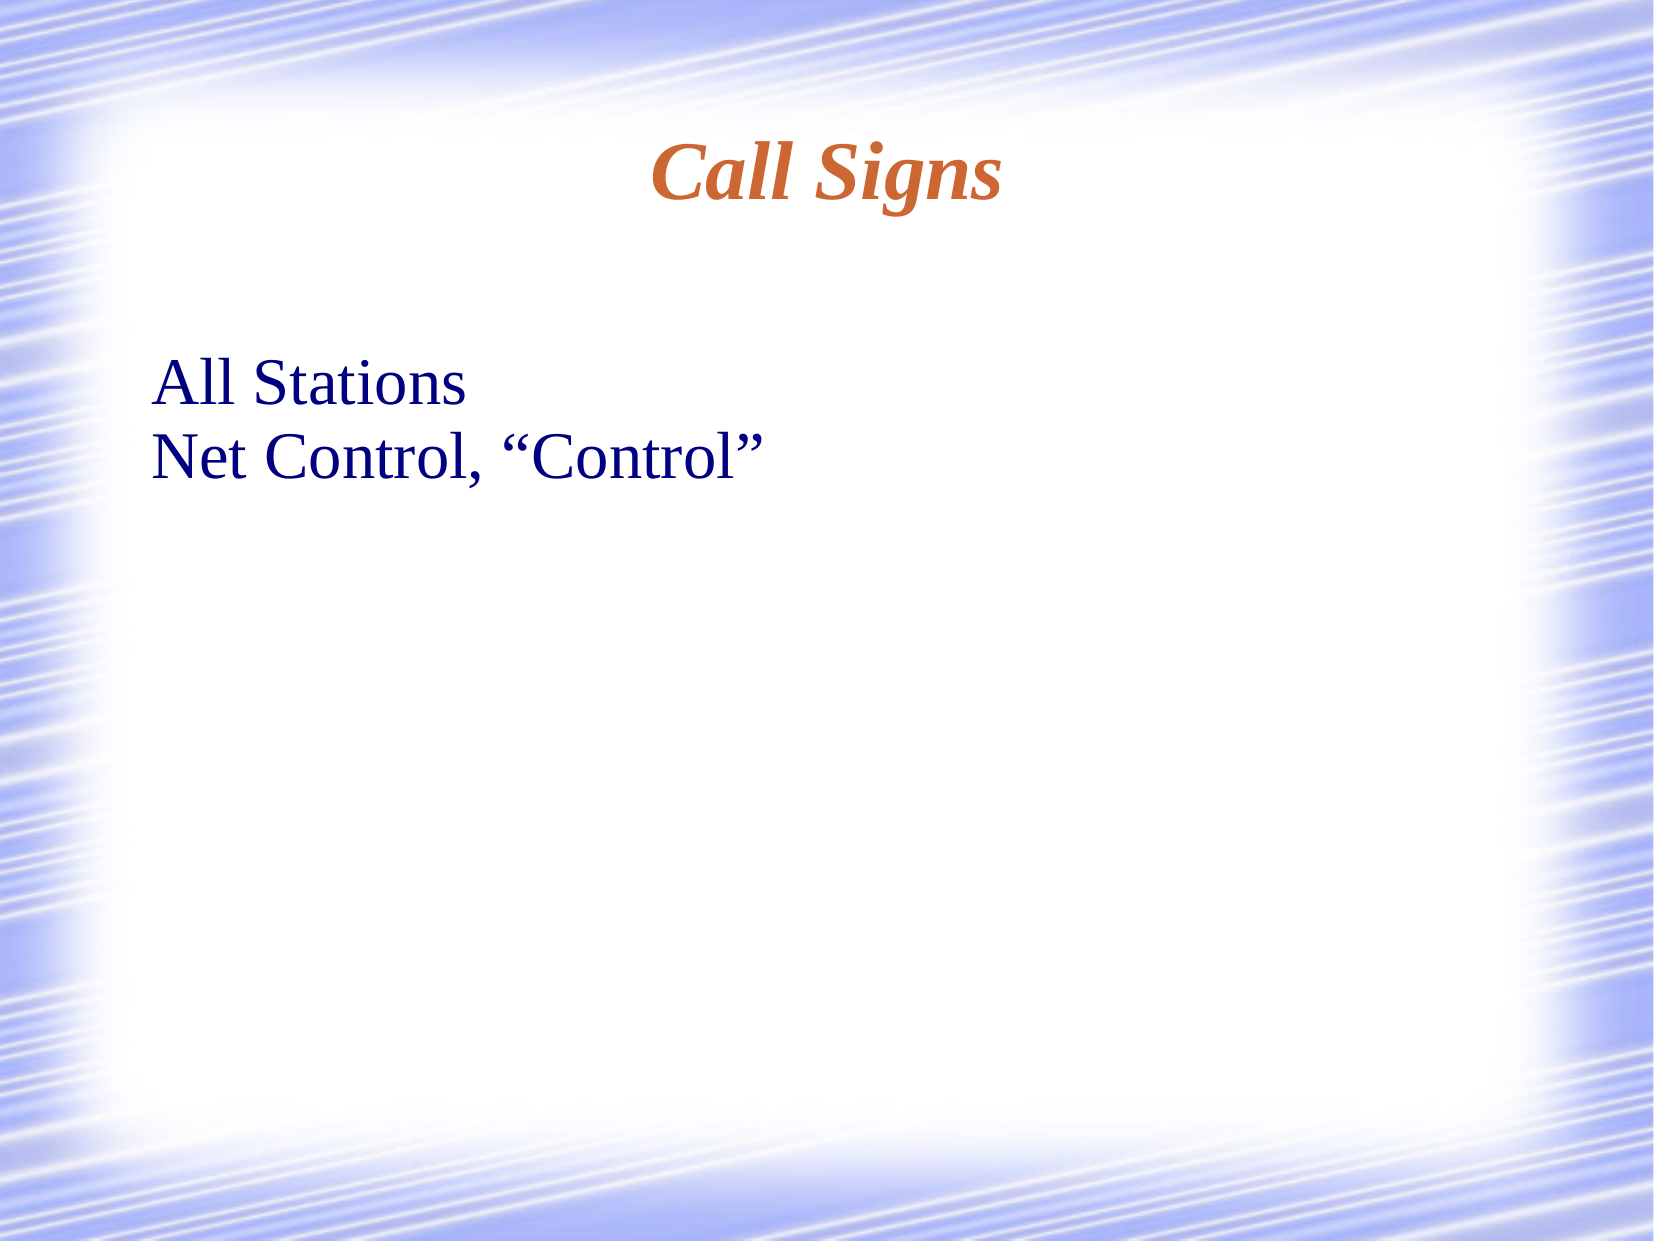

# Call Signs
All Stations
Net Control, “Control”